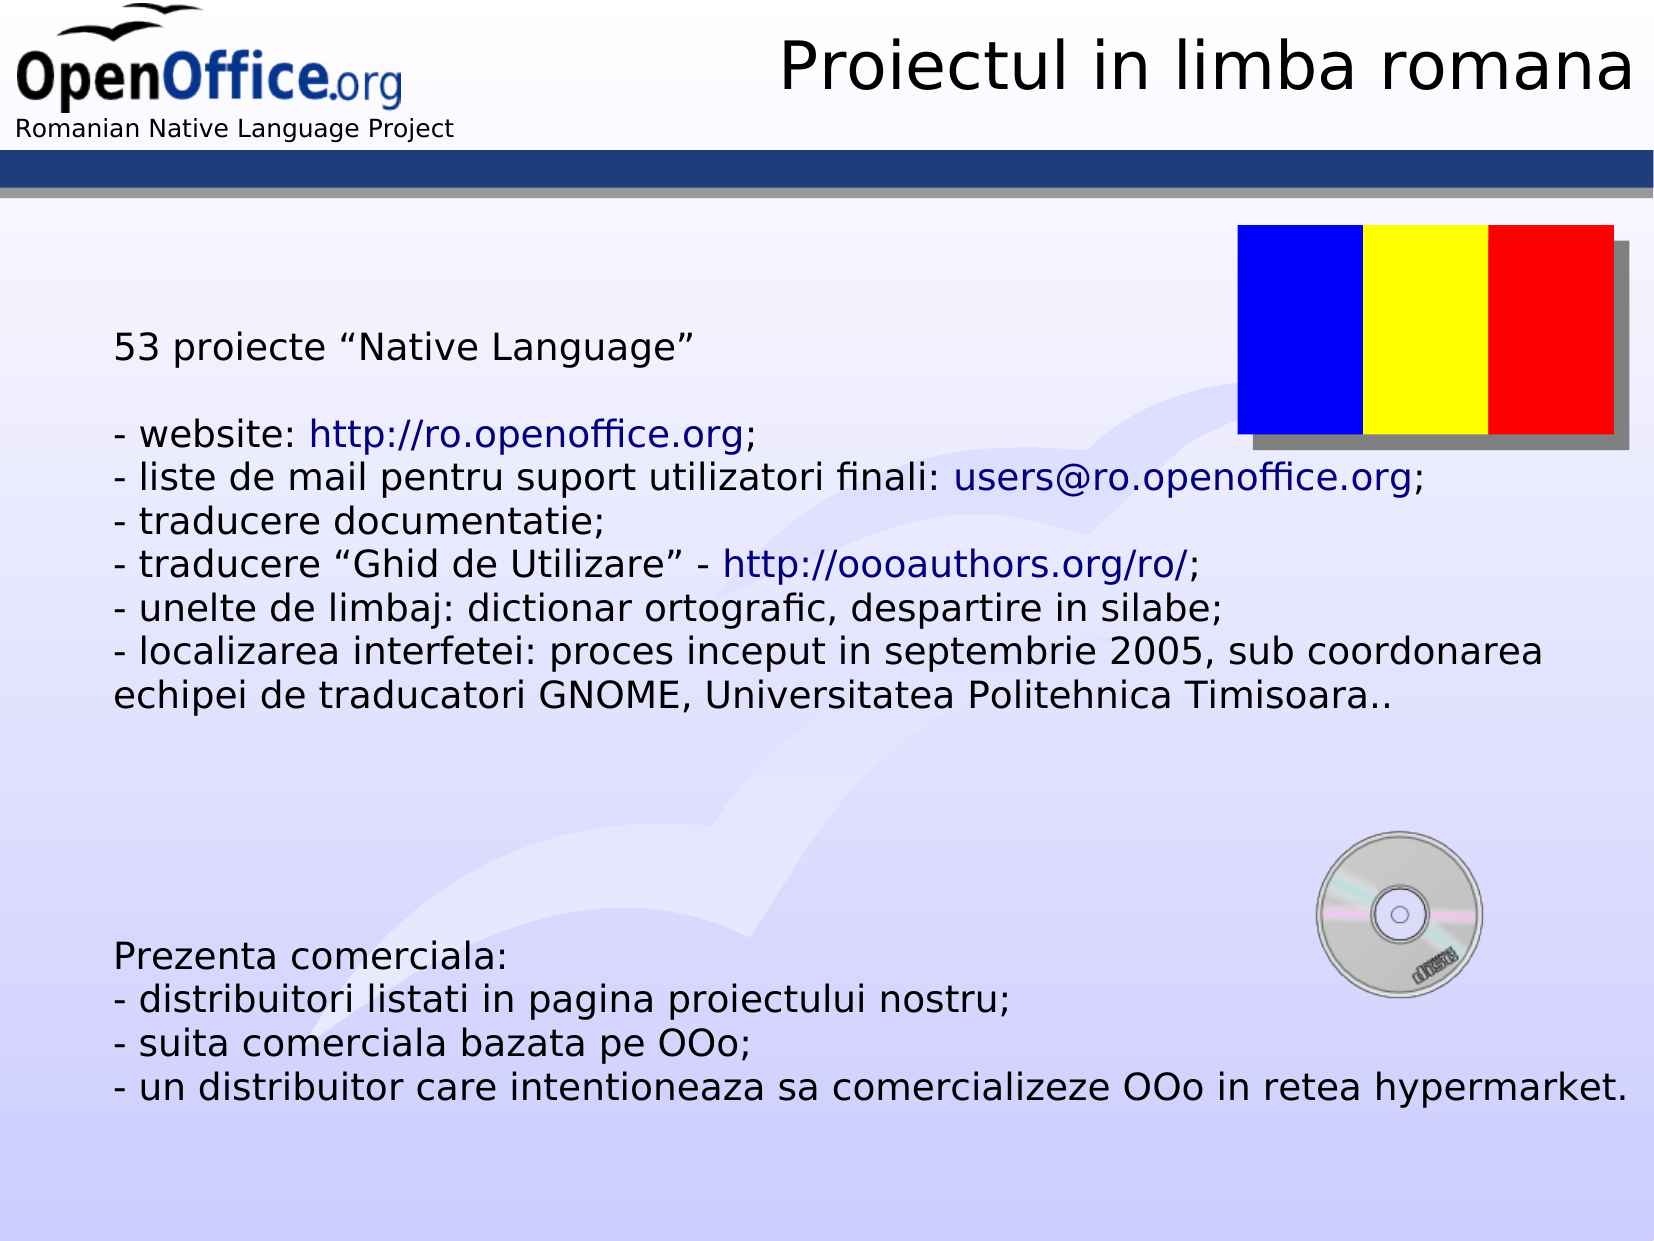

Proiectul in limba romana
Romanian Native Language Project
53 proiecte “Native Language”
- website: http://ro.openoffice.org;
- liste de mail pentru suport utilizatori finali: users@ro.openoffice.org;
- traducere documentatie;
- traducere “Ghid de Utilizare” - http://oooauthors.org/ro/;
- unelte de limbaj: dictionar ortografic, despartire in silabe;
- localizarea interfetei: proces inceput in septembrie 2005, sub coordonarea
echipei de traducatori GNOME, Universitatea Politehnica Timisoara..
Prezenta comerciala:
- distribuitori listati in pagina proiectului nostru;
- suita comerciala bazata pe OOo;
- un distribuitor care intentioneaza sa comercializeze OOo in retea hypermarket.